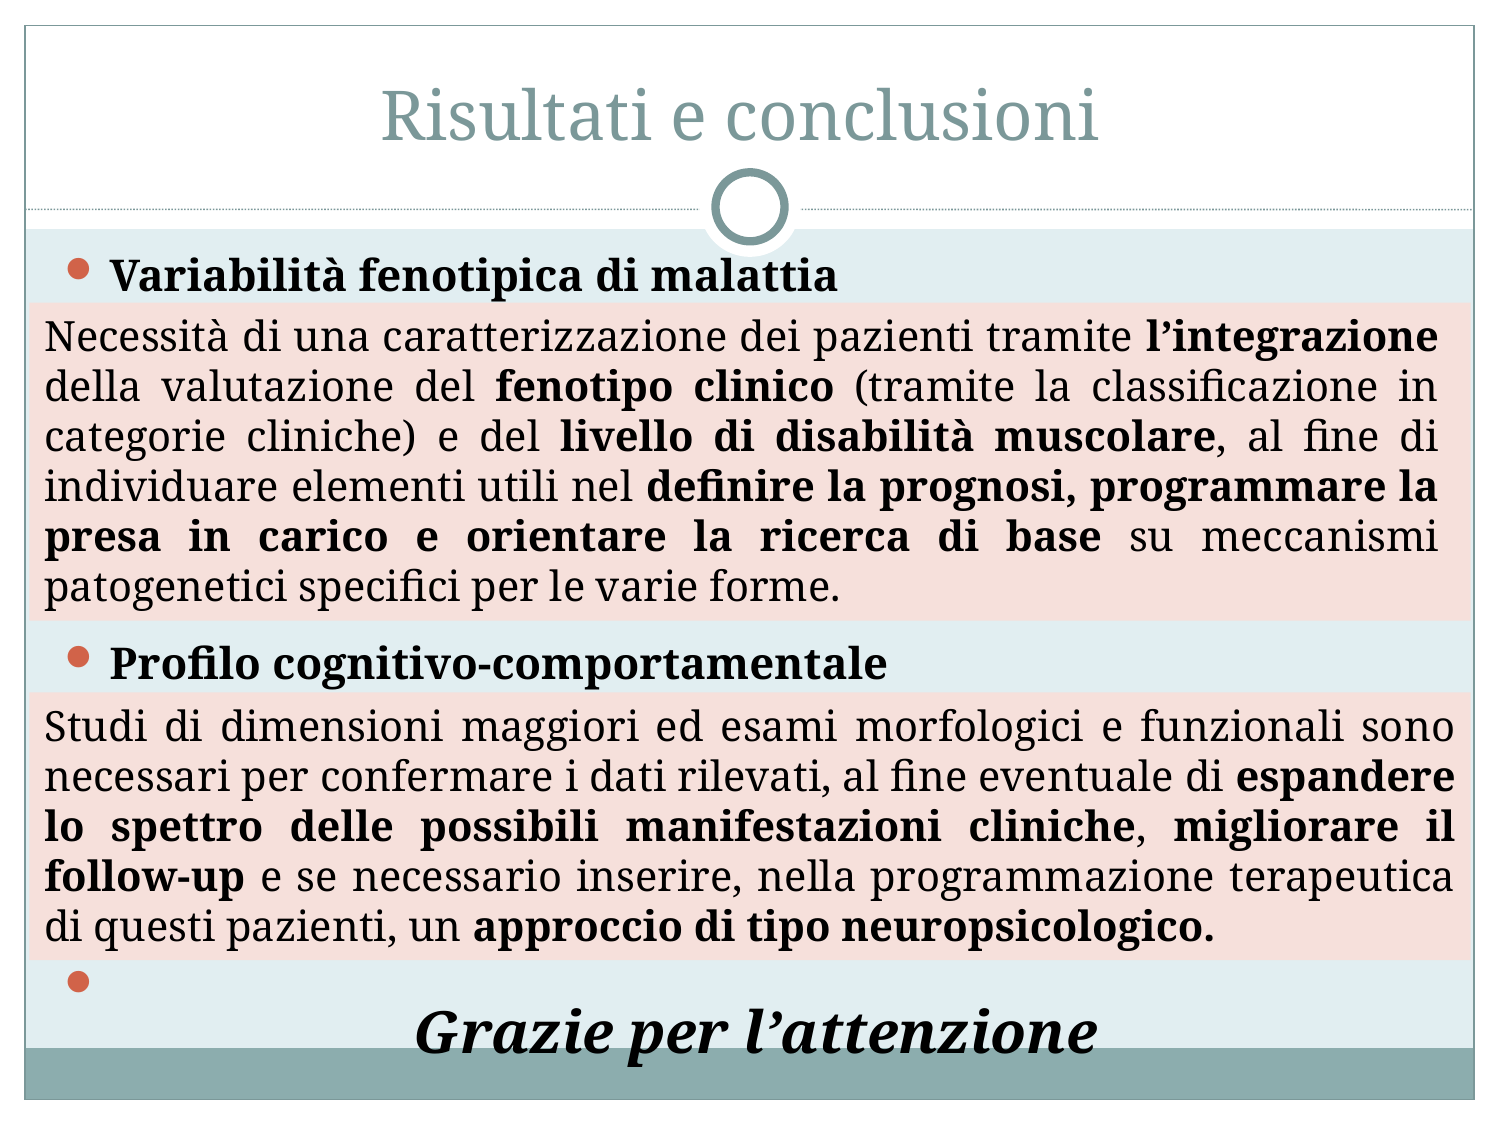

# Risultati e conclusioni
Variabilità fenotipica di malattia
Confermata la variabilità del quadro clinico, anche all’interno delle famiglie
Categorie cliniche come forme specifiche e probabilmente poco evolutive dal punto di vista del fenotipo di malattia
Scarsa correlazione tra livello di disabilità motoria e fenotipo di malattia
Profilo cognitivo-comportamentale
Prevalenza dei temperamenti ipertimico e depressivo rispetto a quello ciclotimico
Compromissione delle abilità visuo-spaziali, di memoria non verbale, della percezione visiva, della fluenza verbale, dell’attentività, nella memoria verbale e nella gestione dell’interferenza
Necessità di una caratterizzazione dei pazienti tramite l’integrazione della valutazione del fenotipo clinico (tramite la classificazione in categorie cliniche) e del livello di disabilità muscolare, al fine di individuare elementi utili nel definire la prognosi, programmare la presa in carico e orientare la ricerca di base su meccanismi patogenetici specifici per le varie forme.
Studi di dimensioni maggiori ed esami morfologici e funzionali sono necessari per confermare i dati rilevati, al fine eventuale di espandere lo spettro delle possibili manifestazioni cliniche, migliorare il follow-up e se necessario inserire, nella programmazione terapeutica di questi pazienti, un approccio di tipo neuropsicologico.
Grazie per l’attenzione